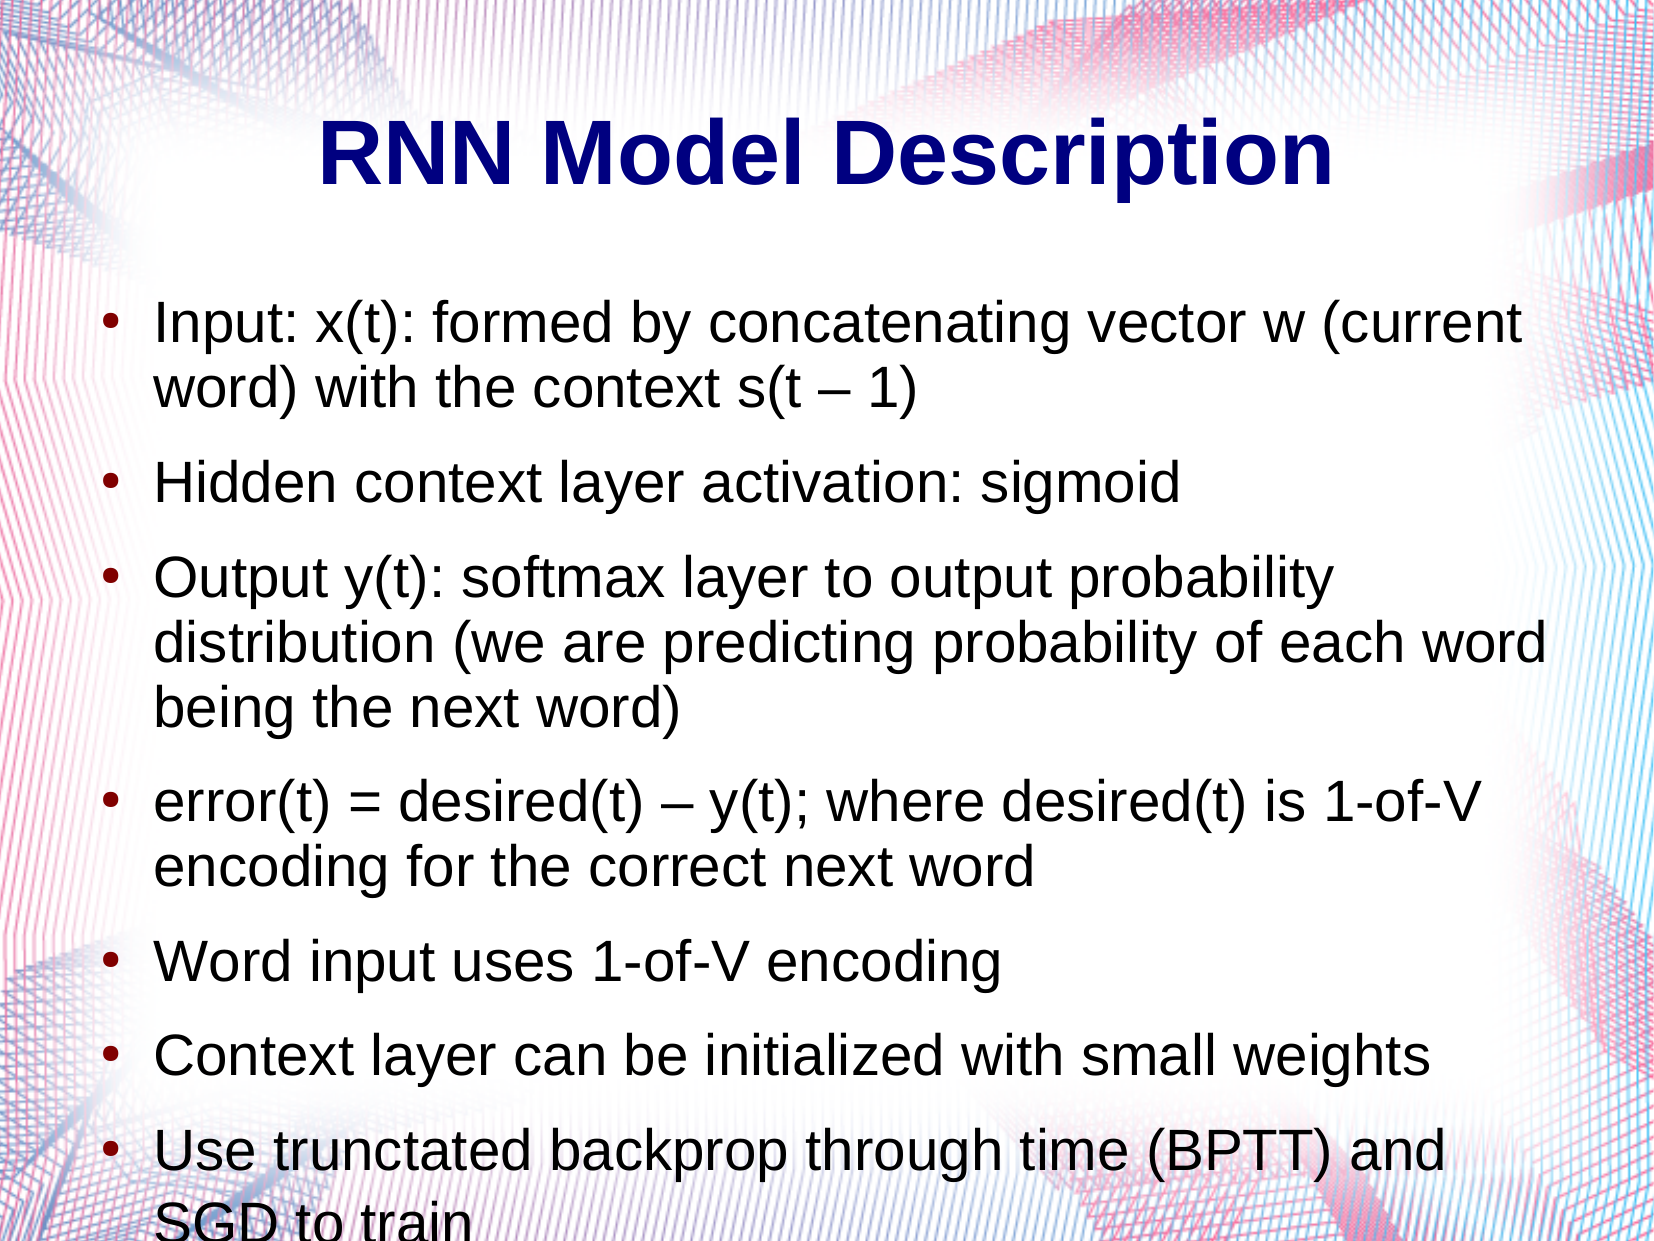

# RNN Model Description
Input: x(t): formed by concatenating vector w (current word) with the context s(t – 1)
Hidden context layer activation: sigmoid
Output y(t): softmax layer to output probability distribution (we are predicting probability of each word being the next word)
error(t) = desired(t) – y(t); where desired(t) is 1-of-V encoding for the correct next word
Word input uses 1-of-V encoding
Context layer can be initialized with small weights
Use trunctated backprop through time (BPTT) and SGD to train